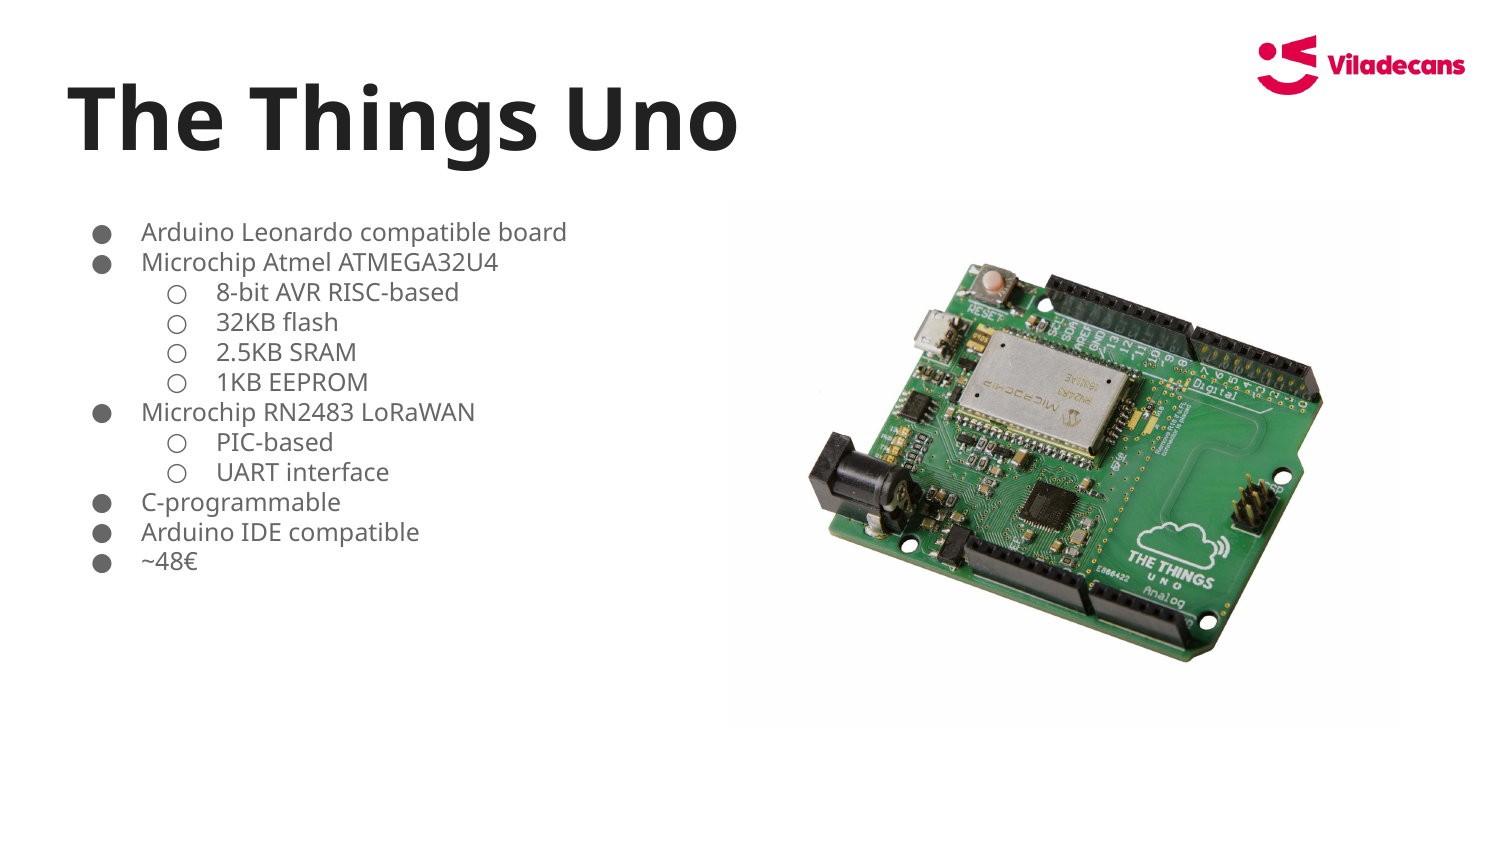

# The Things Uno
Arduino Leonardo compatible board
Microchip Atmel ATMEGA32U4
8-bit AVR RISC-based
32KB flash
2.5KB SRAM
1KB EEPROM
Microchip RN2483 LoRaWAN
PIC-based
UART interface
C-programmable
Arduino IDE compatible
~48€